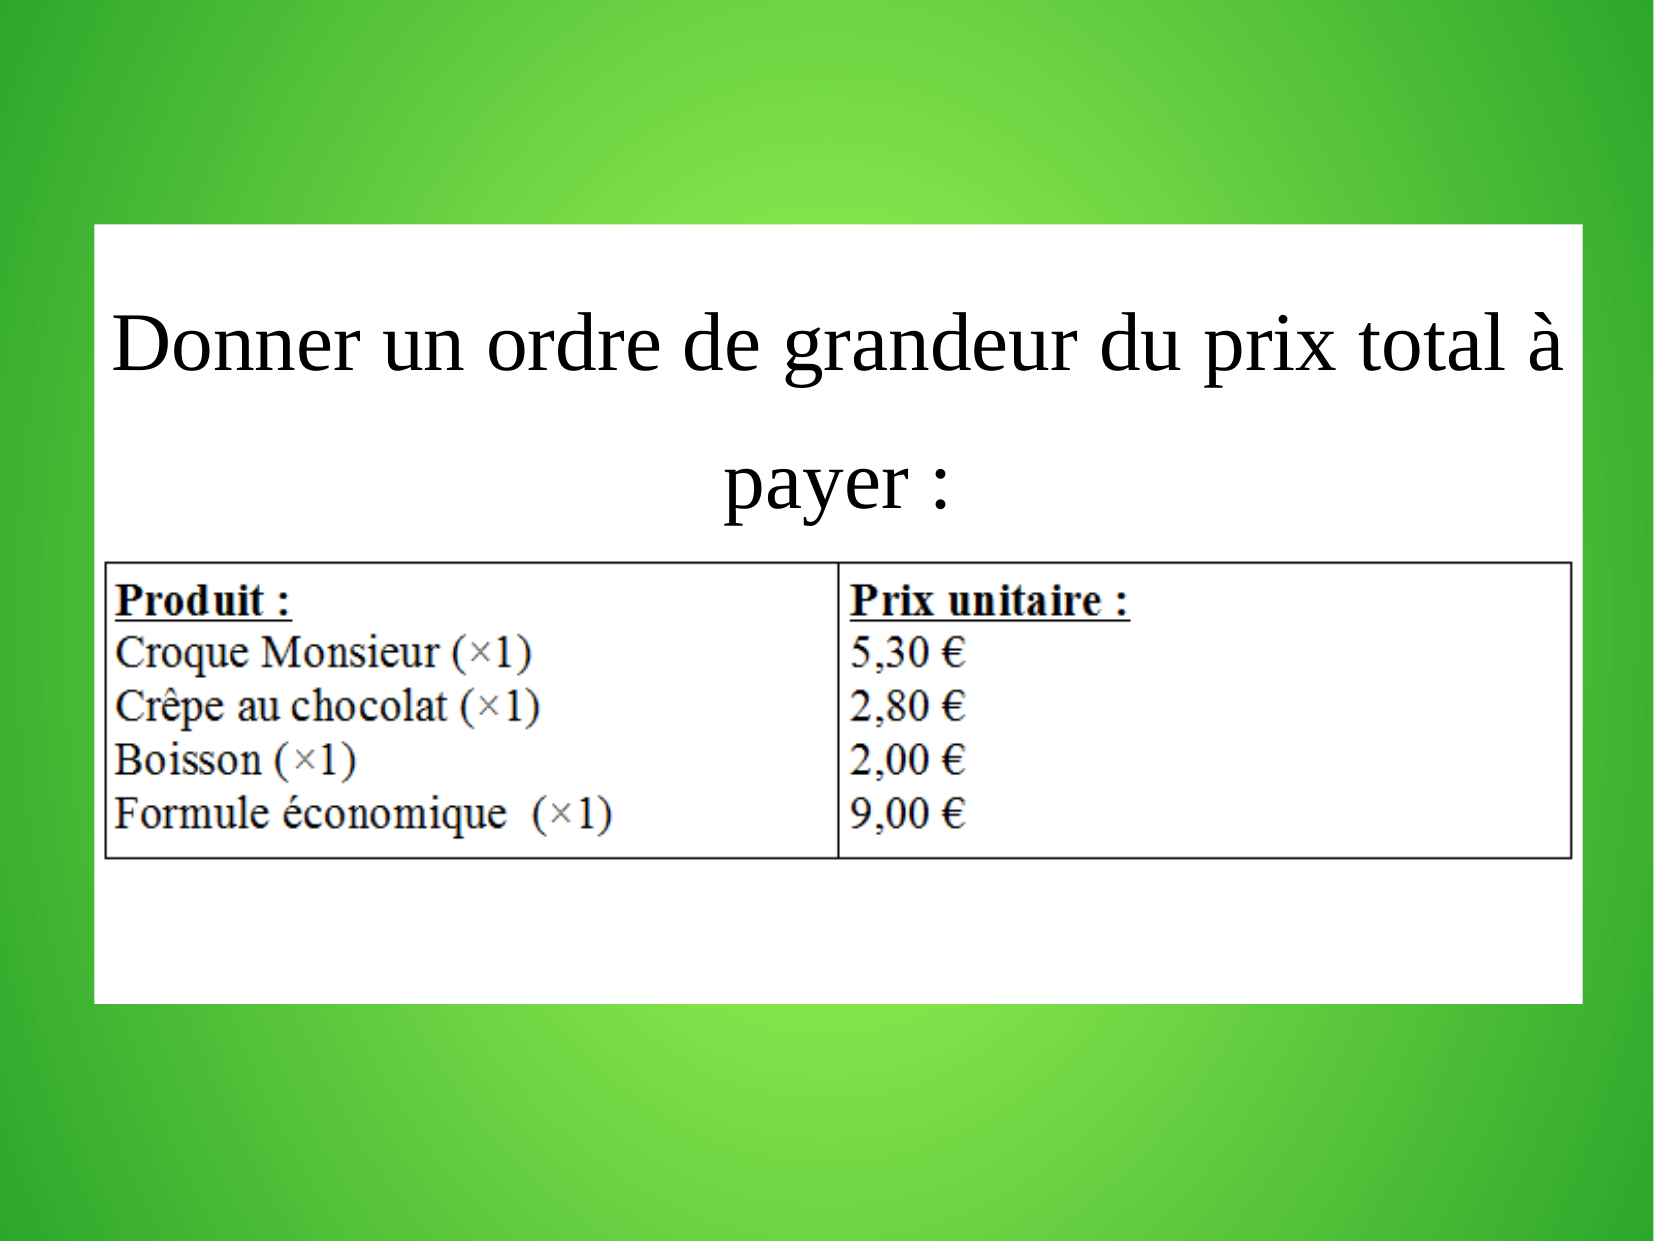

Donner un ordre de grandeur du prix total à payer :